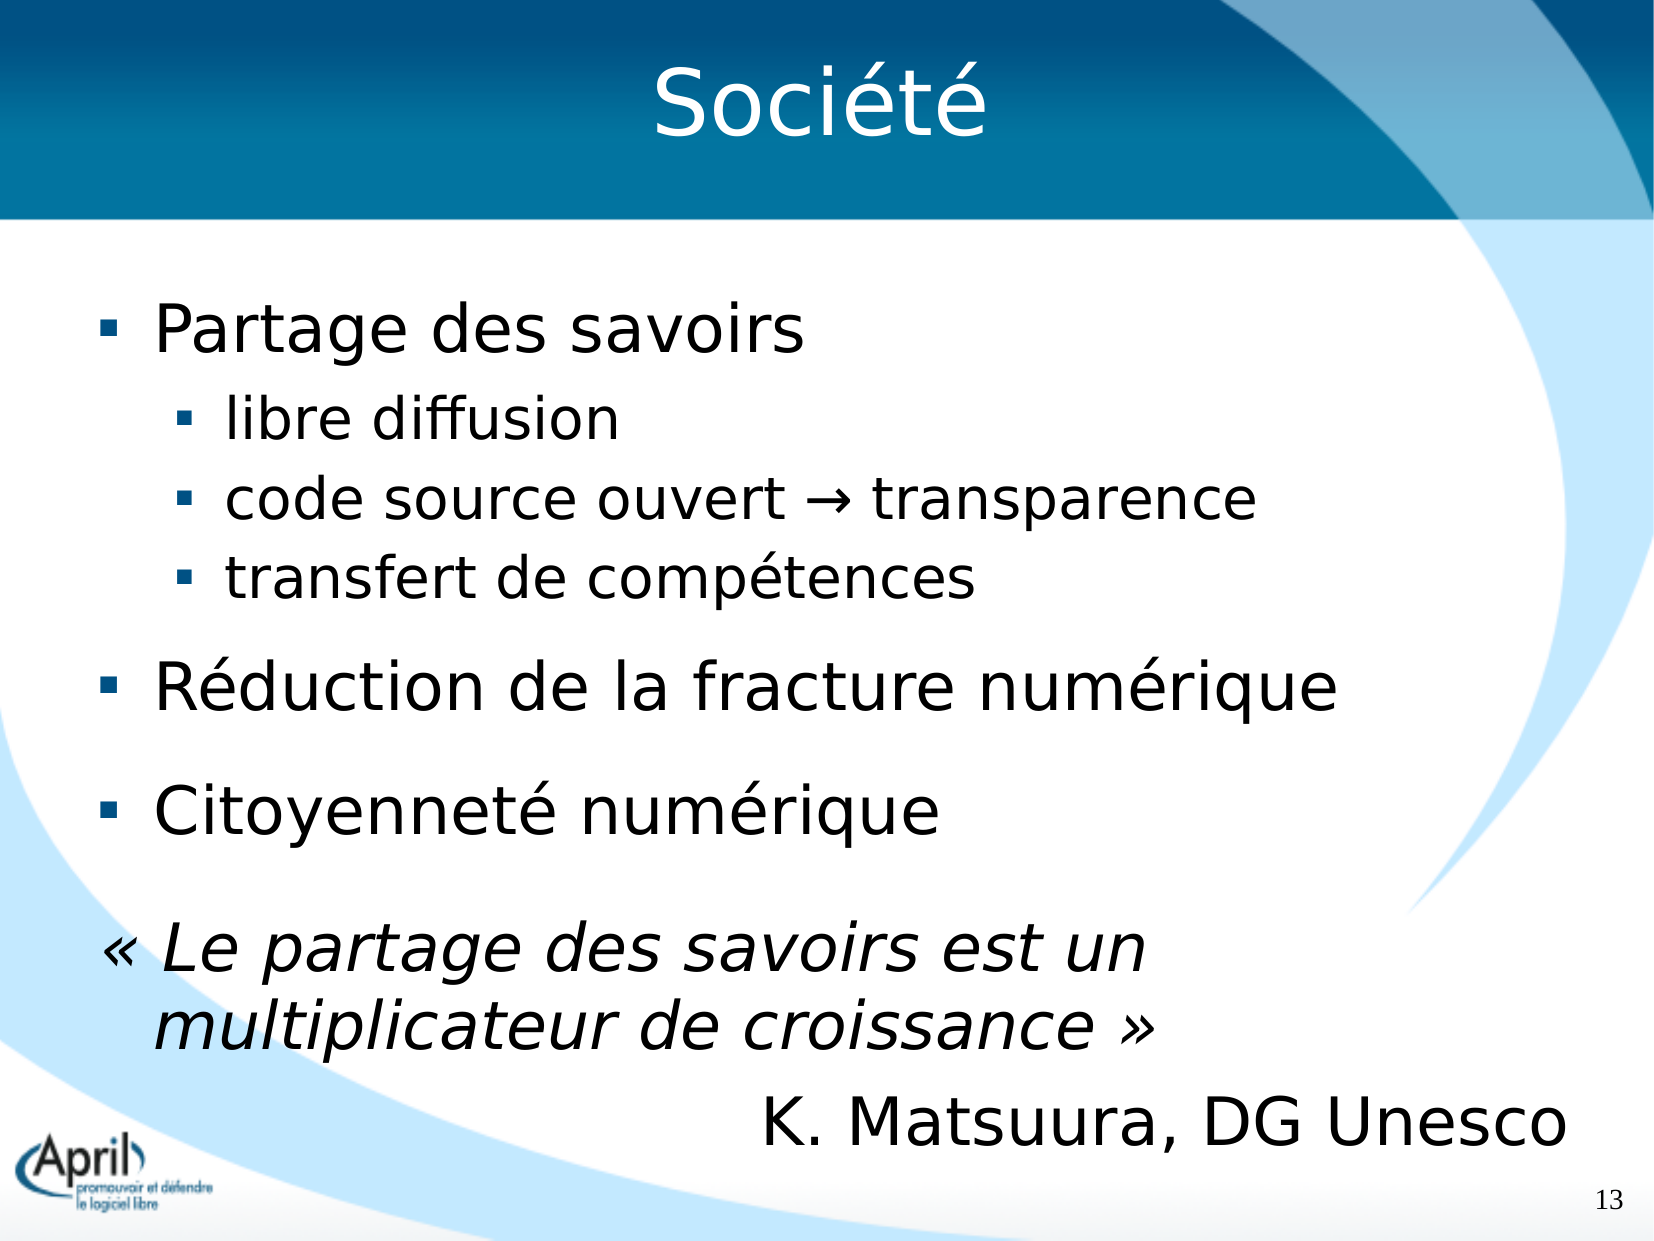

# Société
Partage des savoirs
libre diffusion
code source ouvert → transparence
transfert de compétences
Réduction de la fracture numérique
Citoyenneté numérique
« Le partage des savoirs est un multiplicateur de croissance »
K. Matsuura, DG Unesco
13